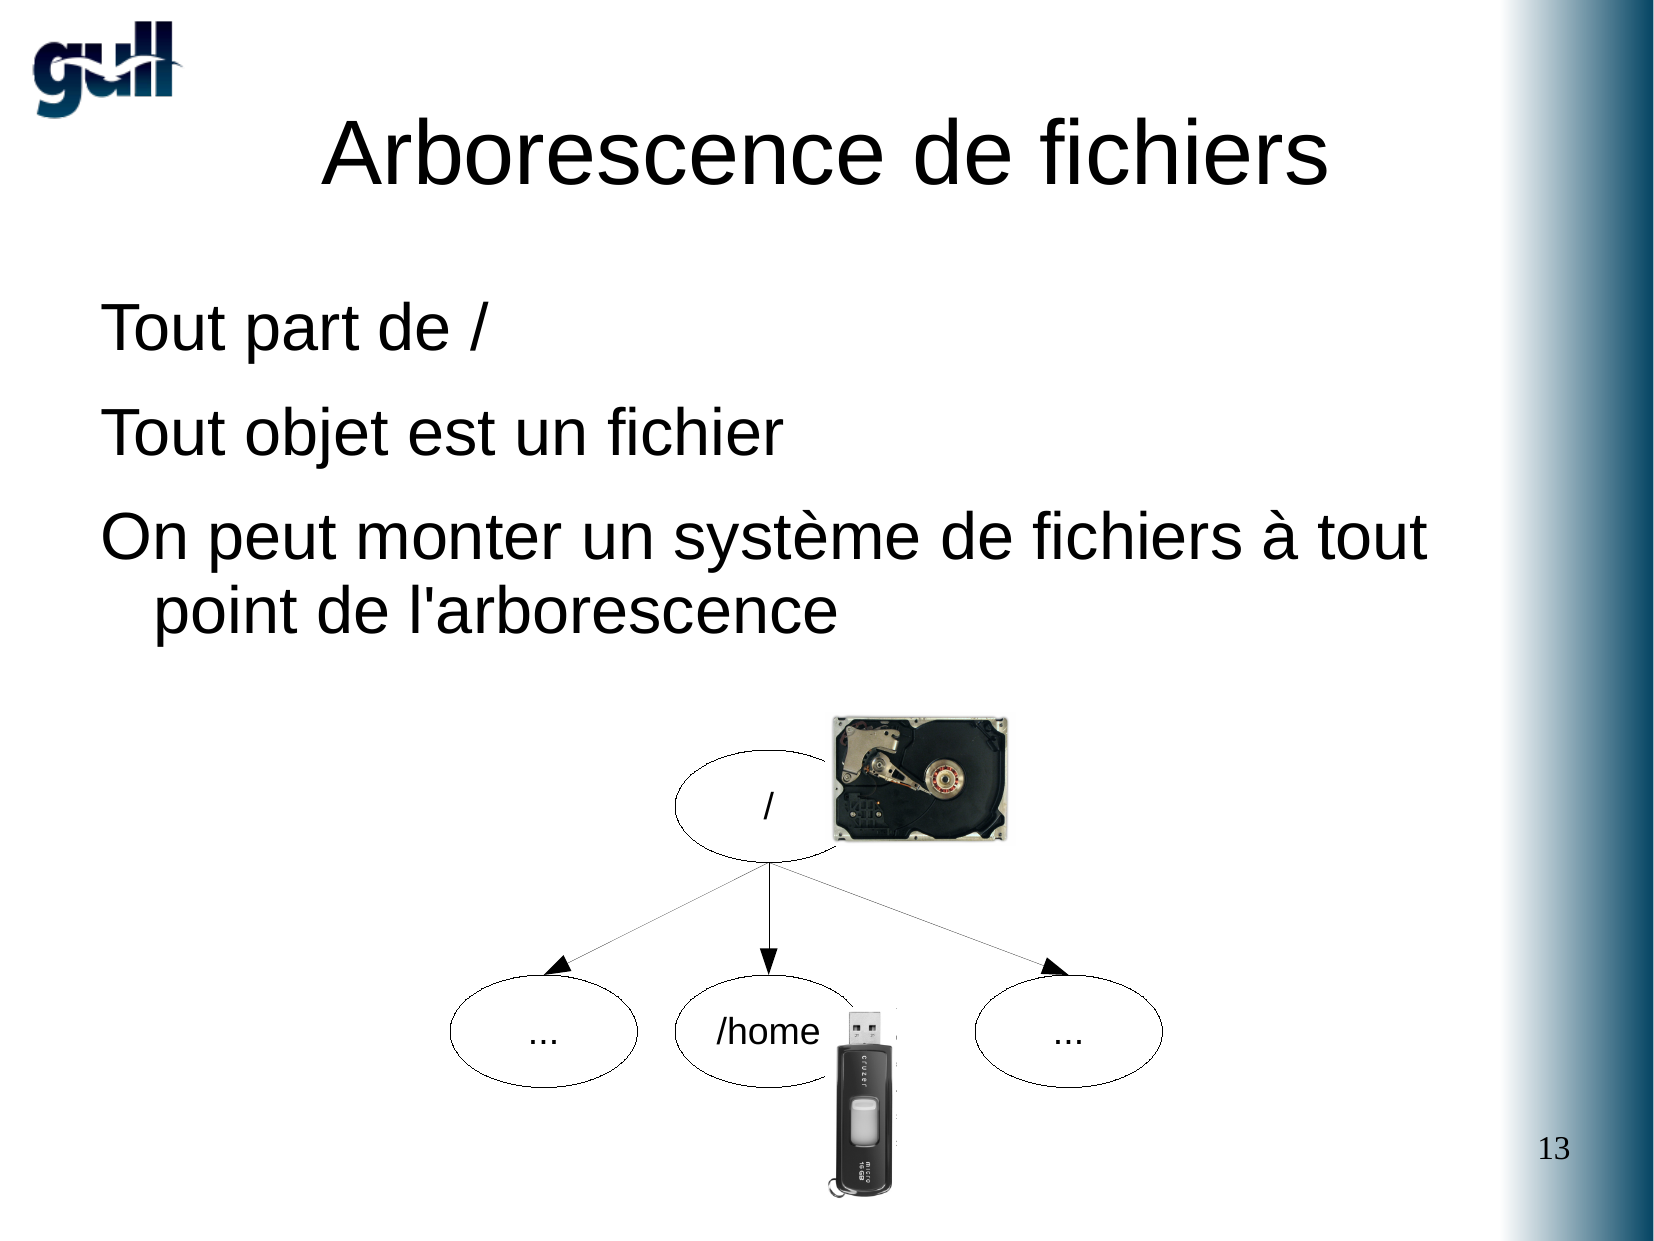

# Arborescence de fichiers
Tout part de /
Tout objet est un fichier
On peut monter un système de fichiers à tout point de l'arborescence
/
...
/home
...
13